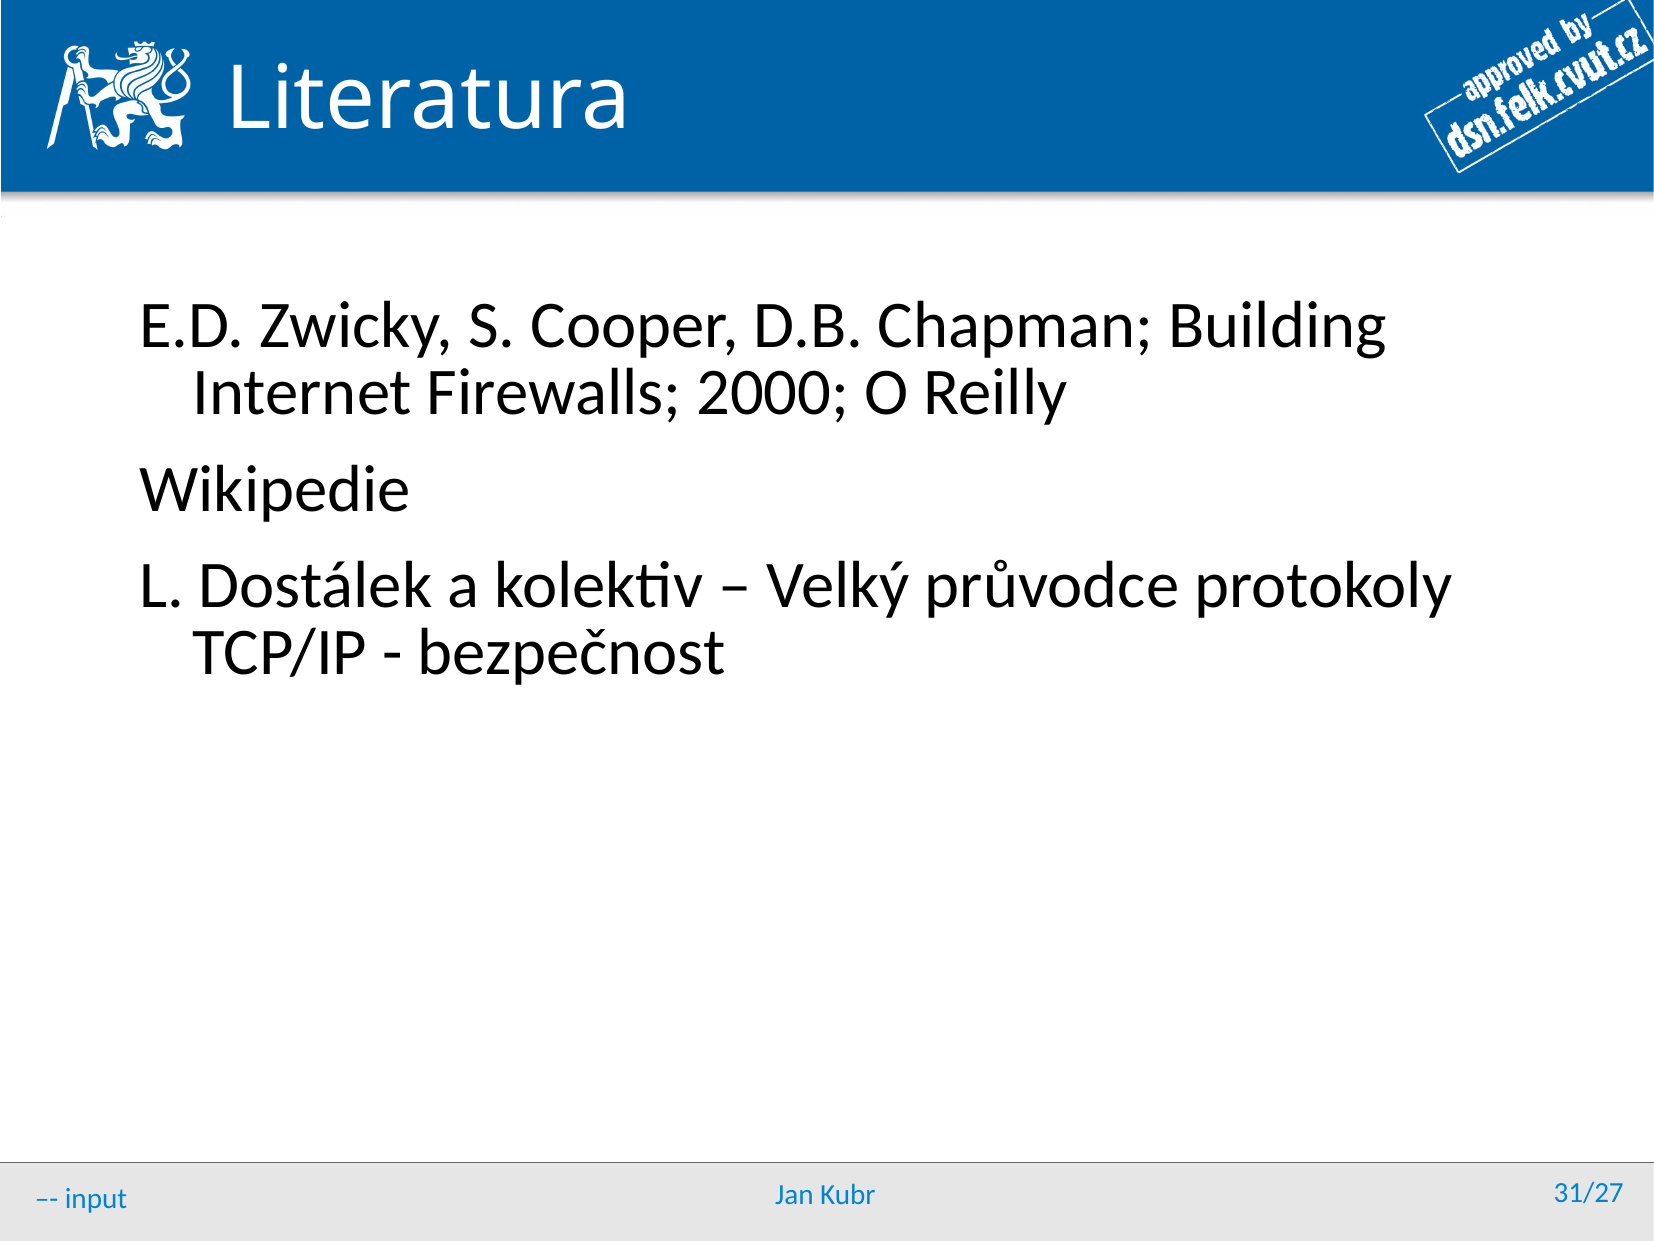

# Literatura
E.D. Zwicky, S. Cooper, D.B. Chapman; Building Internet Firewalls; 2000; O Reilly
Wikipedie
L. Dostálek a kolektiv – Velký průvodce protokoly TCP/IP - bezpečnost
31
Jan Kubr
02/2006